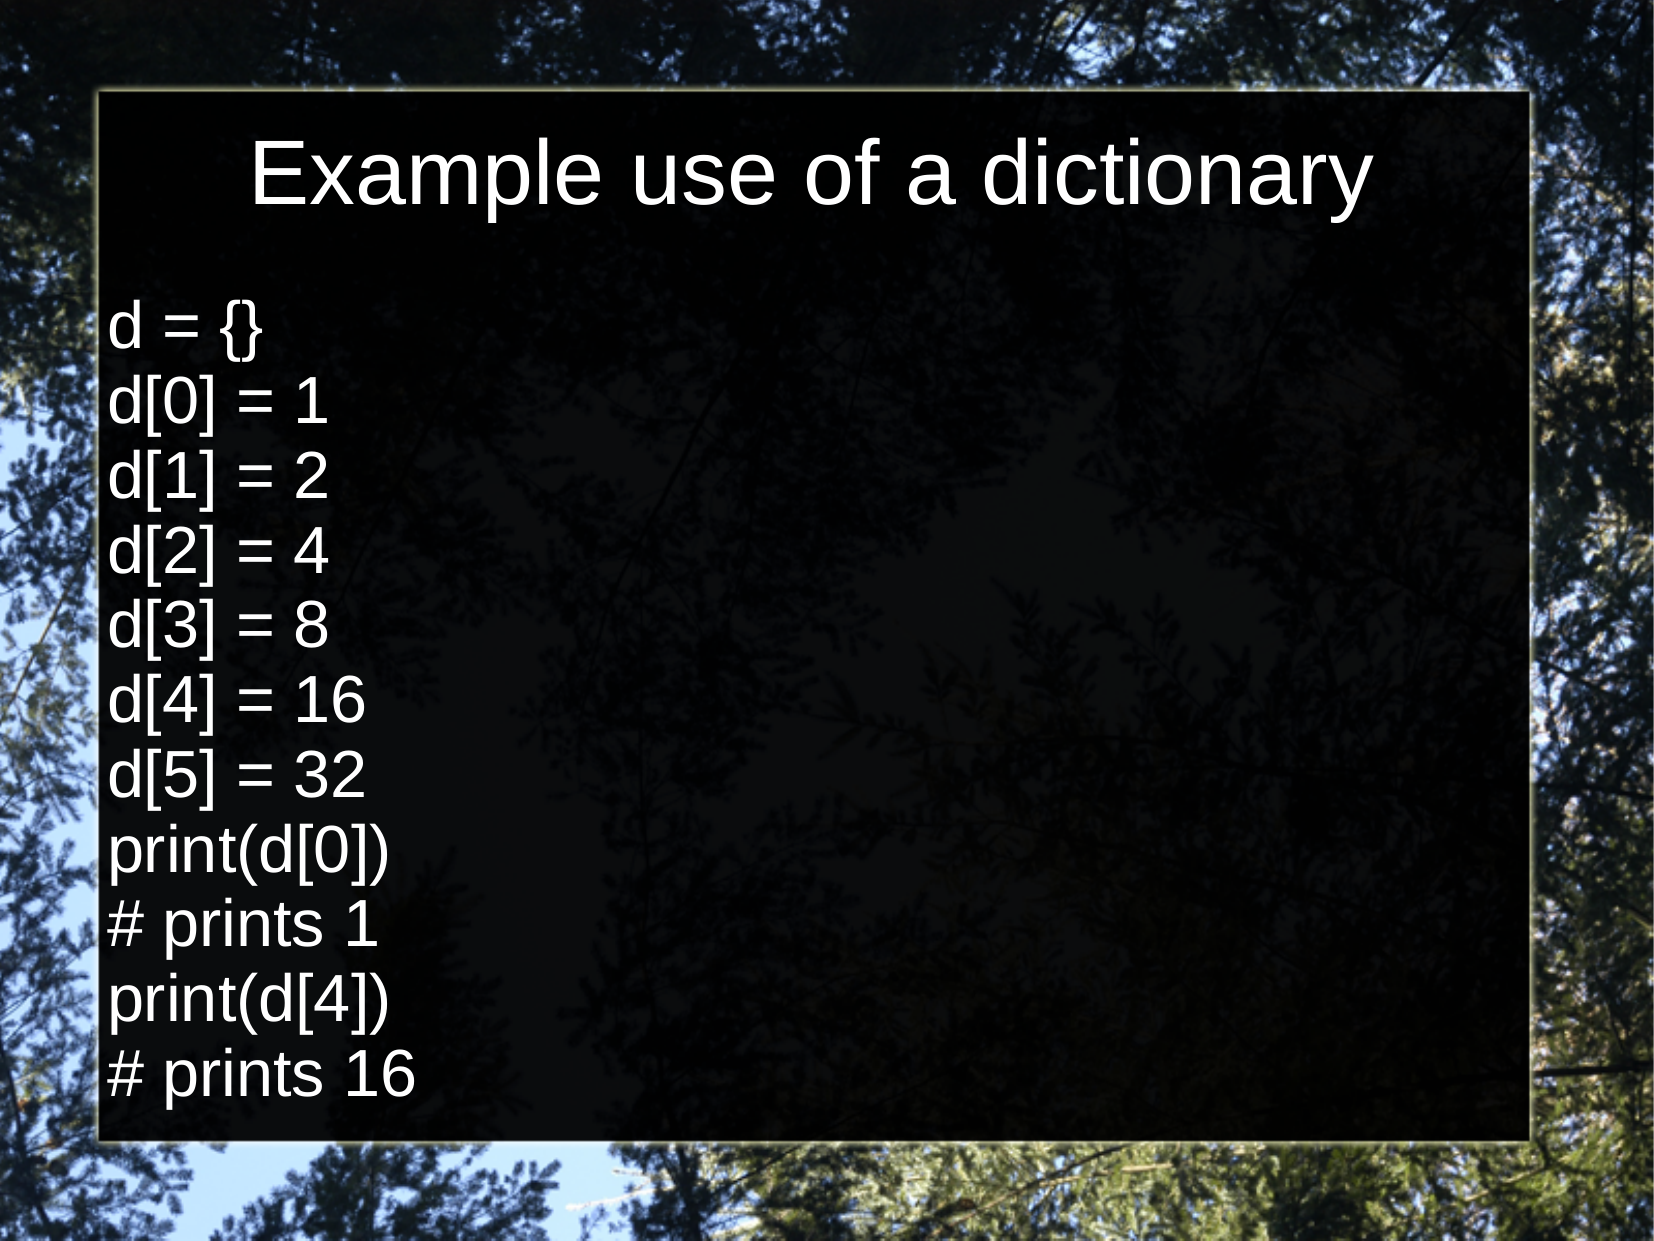

# Example use of a dictionary
 d = {}
 d[0] = 1
 d[1] = 2
 d[2] = 4
 d[3] = 8
 d[4] = 16
 d[5] = 32
 print(d[0])
 # prints 1
 print(d[4])
 # prints 16